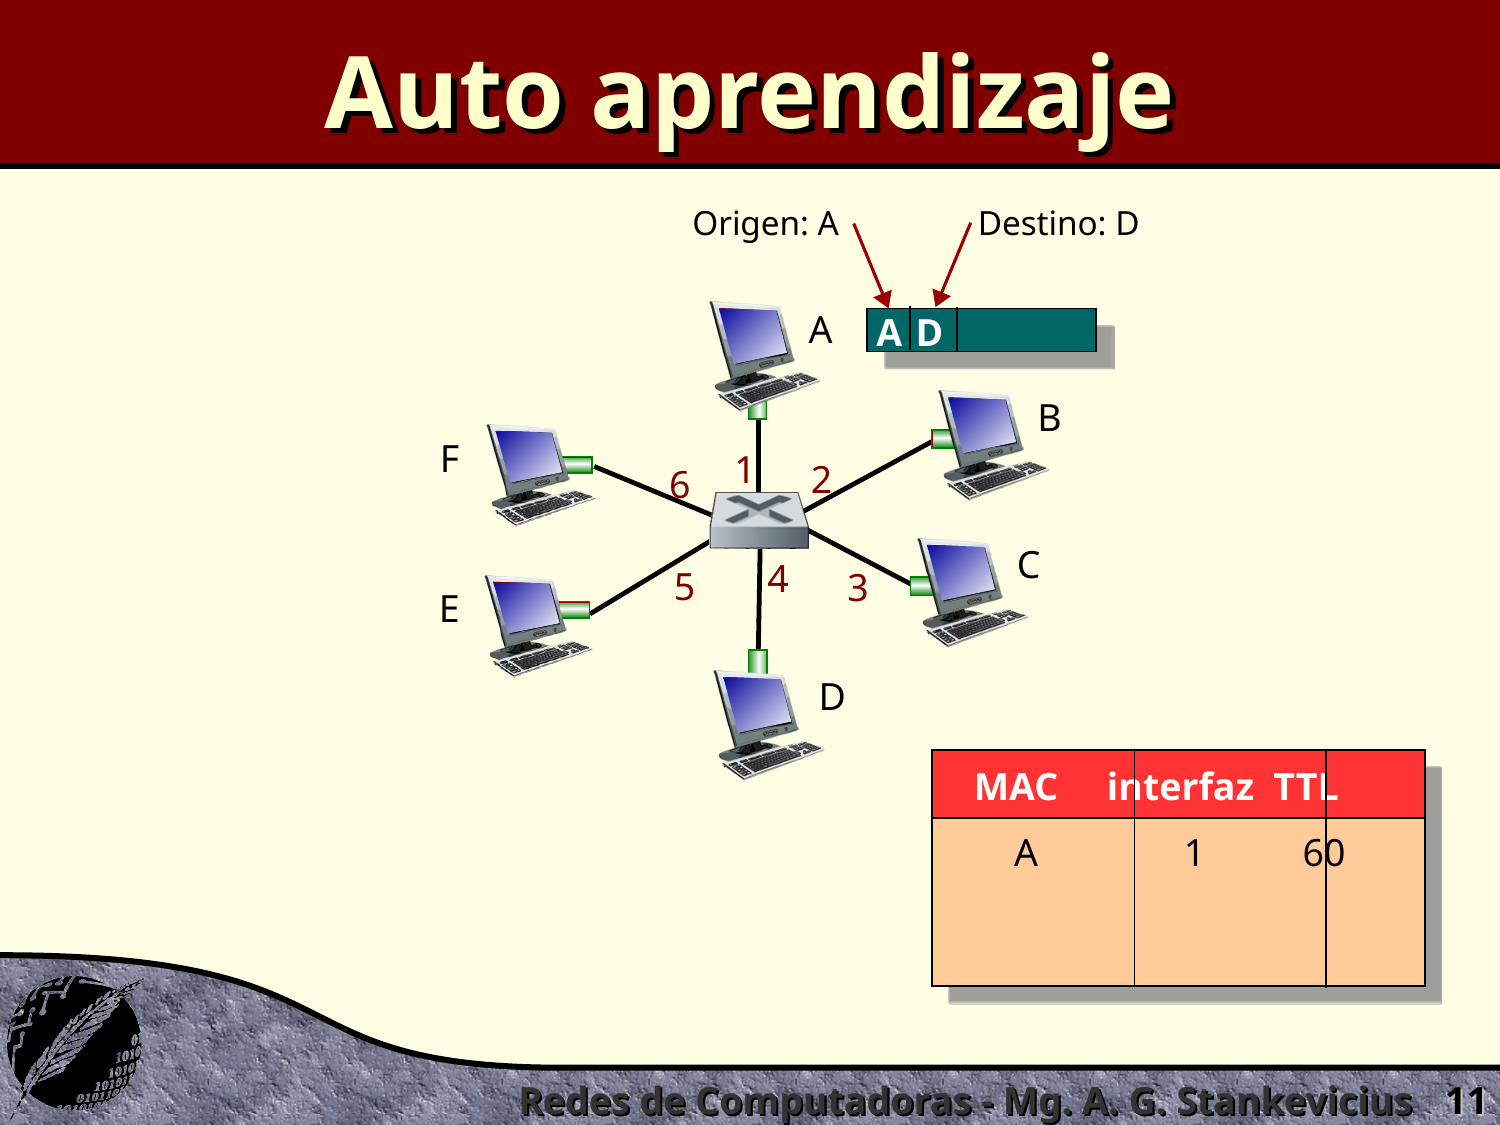

# Auto aprendizaje
Origen: A
Destino: D
A
B
F
1
2
6
C
4
5
3
E
D
A D
 MAC interfaz TTL
 A 1 60
11